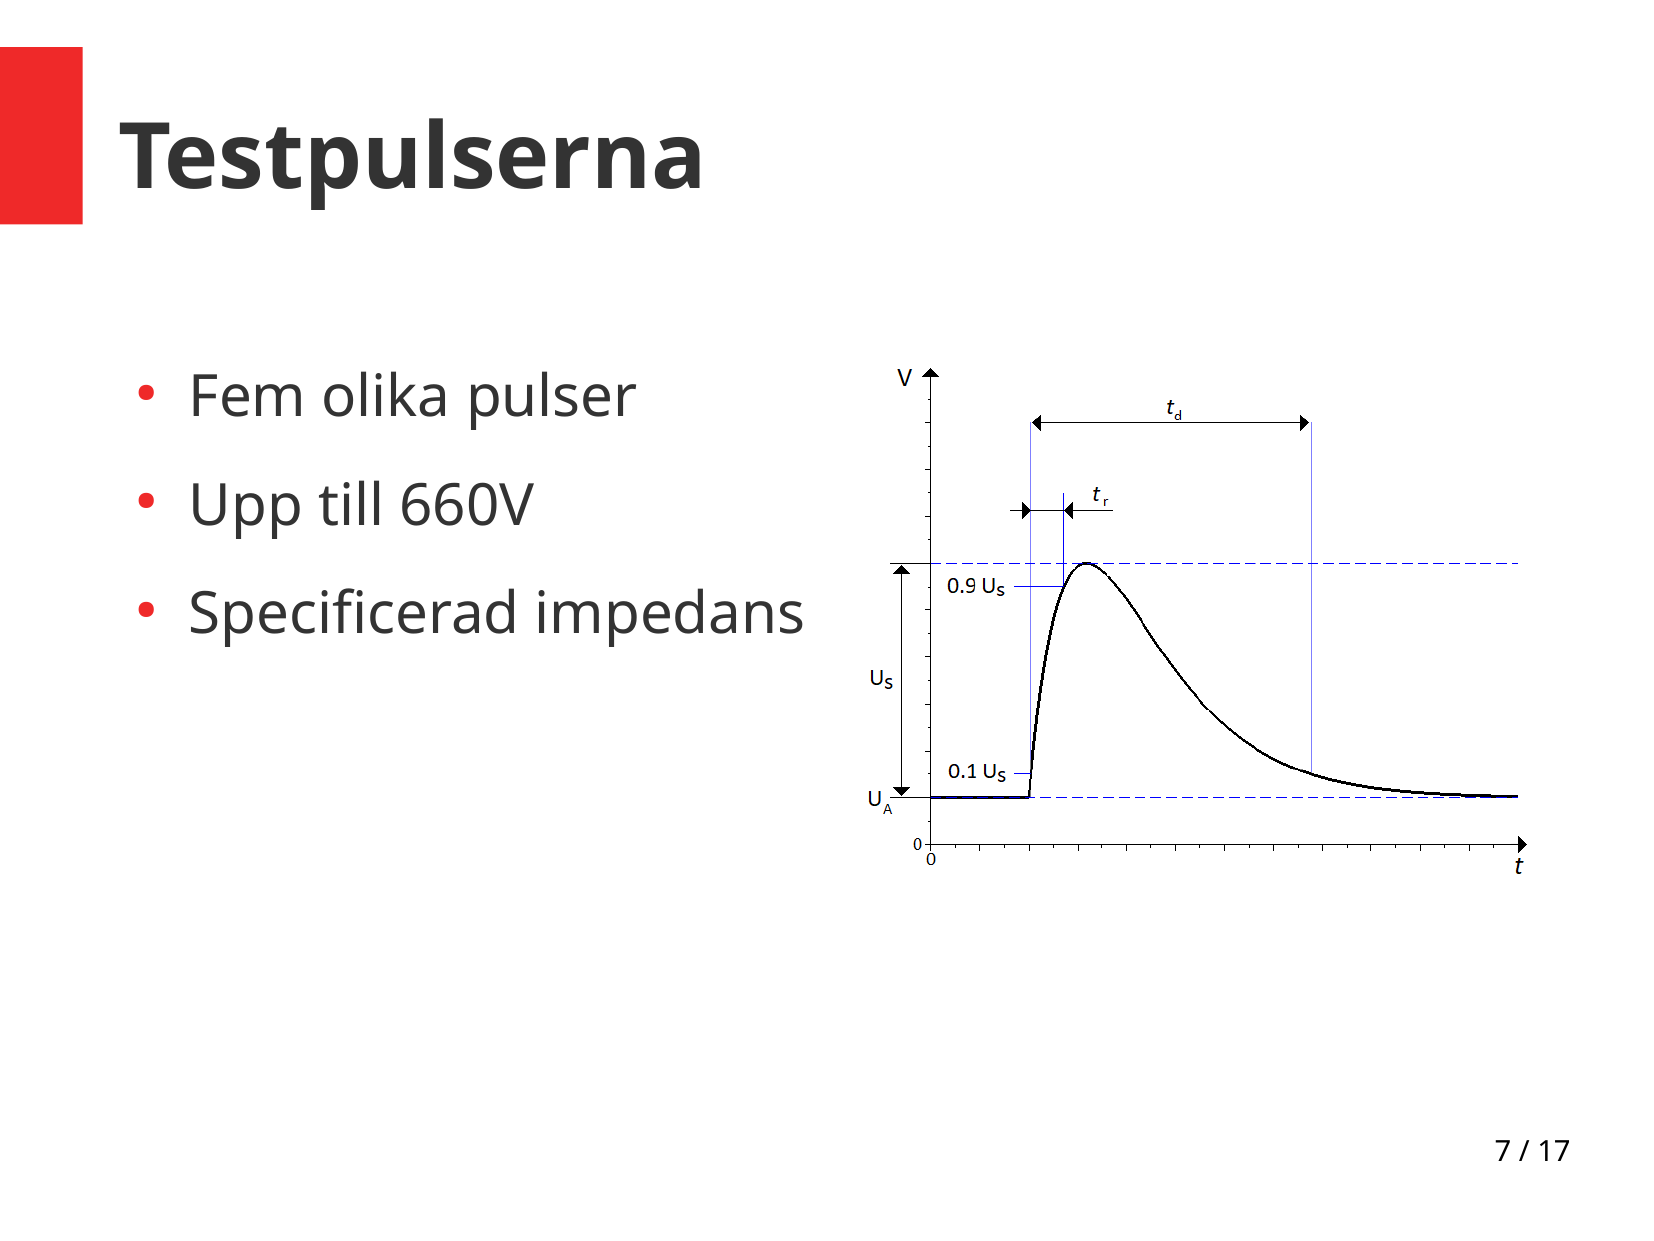

# Testpulserna
Fem olika pulser
Upp till 660V
Specificerad impedans
7